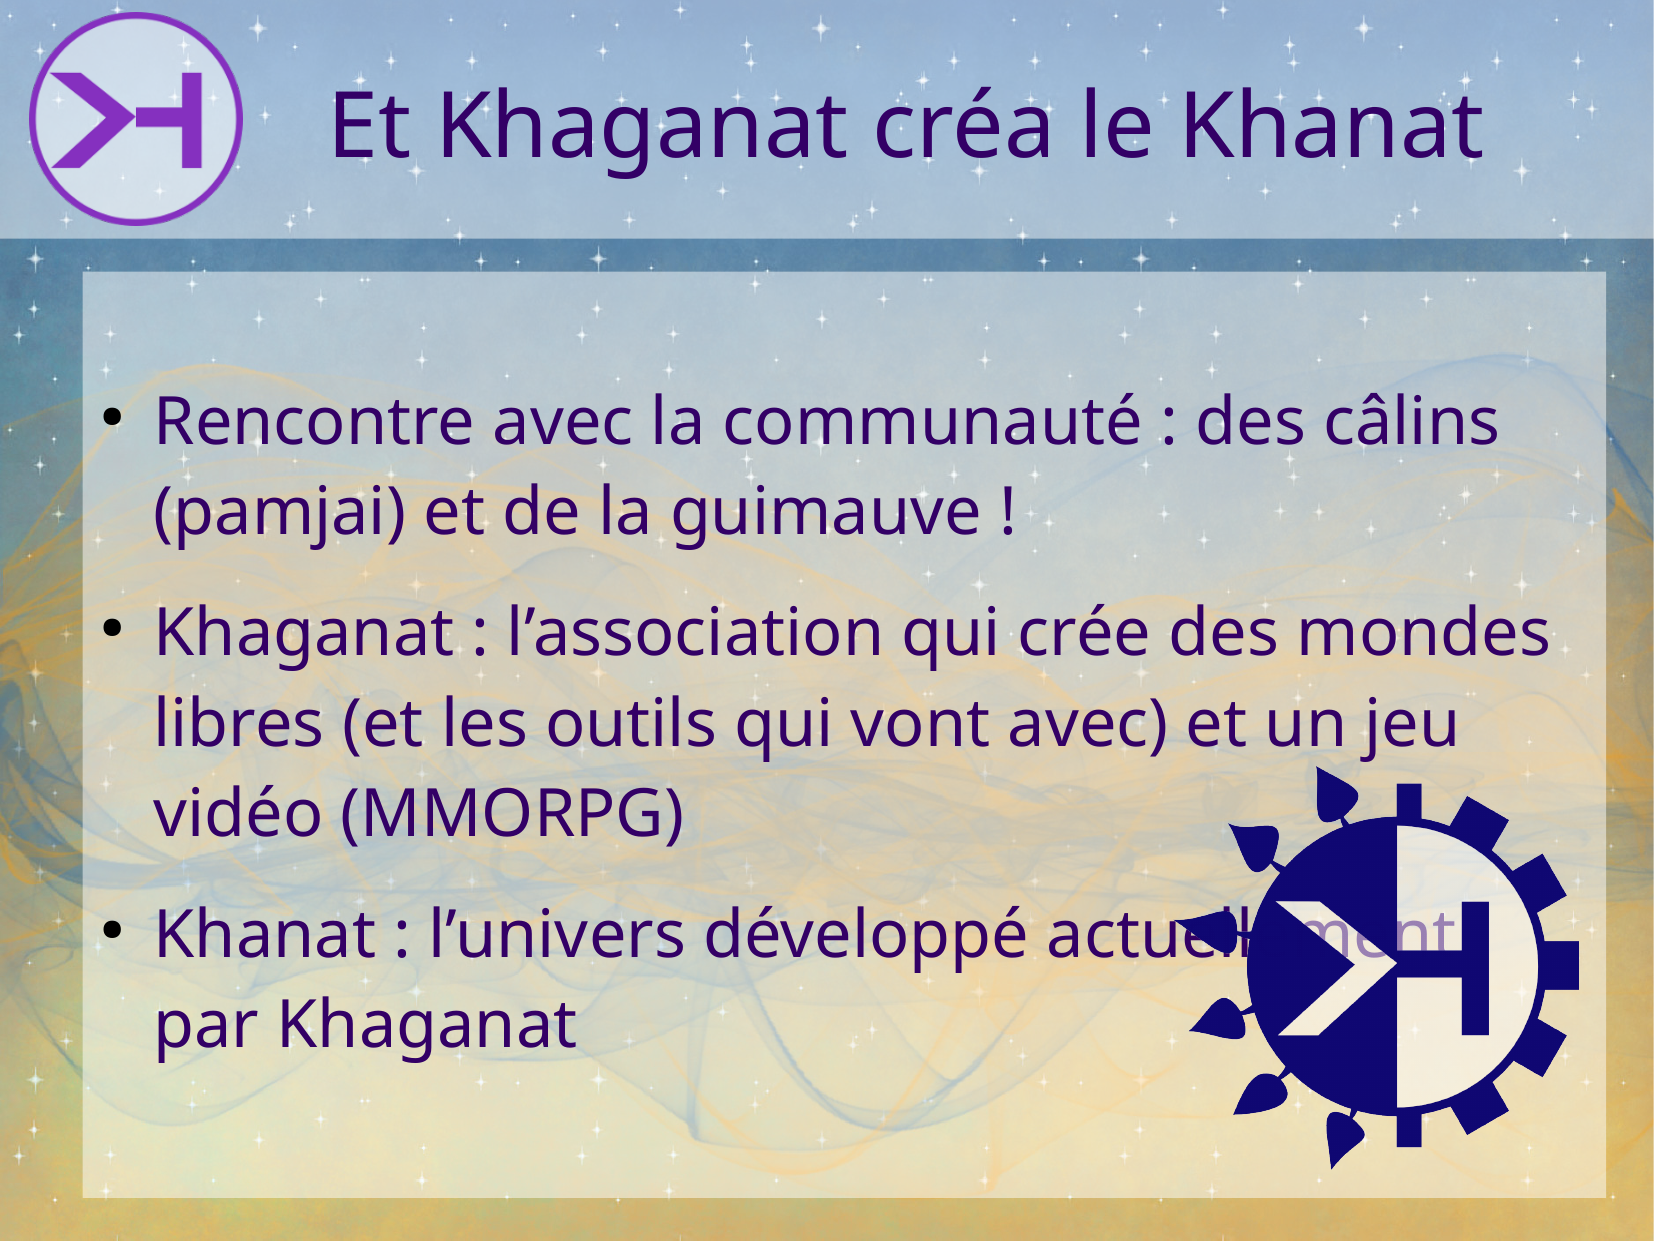

# Et Khaganat créa le Khanat
Rencontre avec la communauté : des câlins (pamjai) et de la guimauve !
Khaganat : l’association qui crée des mondes libres (et les outils qui vont avec) et un jeu vidéo (MMORPG)
Khanat : l’univers développé actuellement par Khaganat